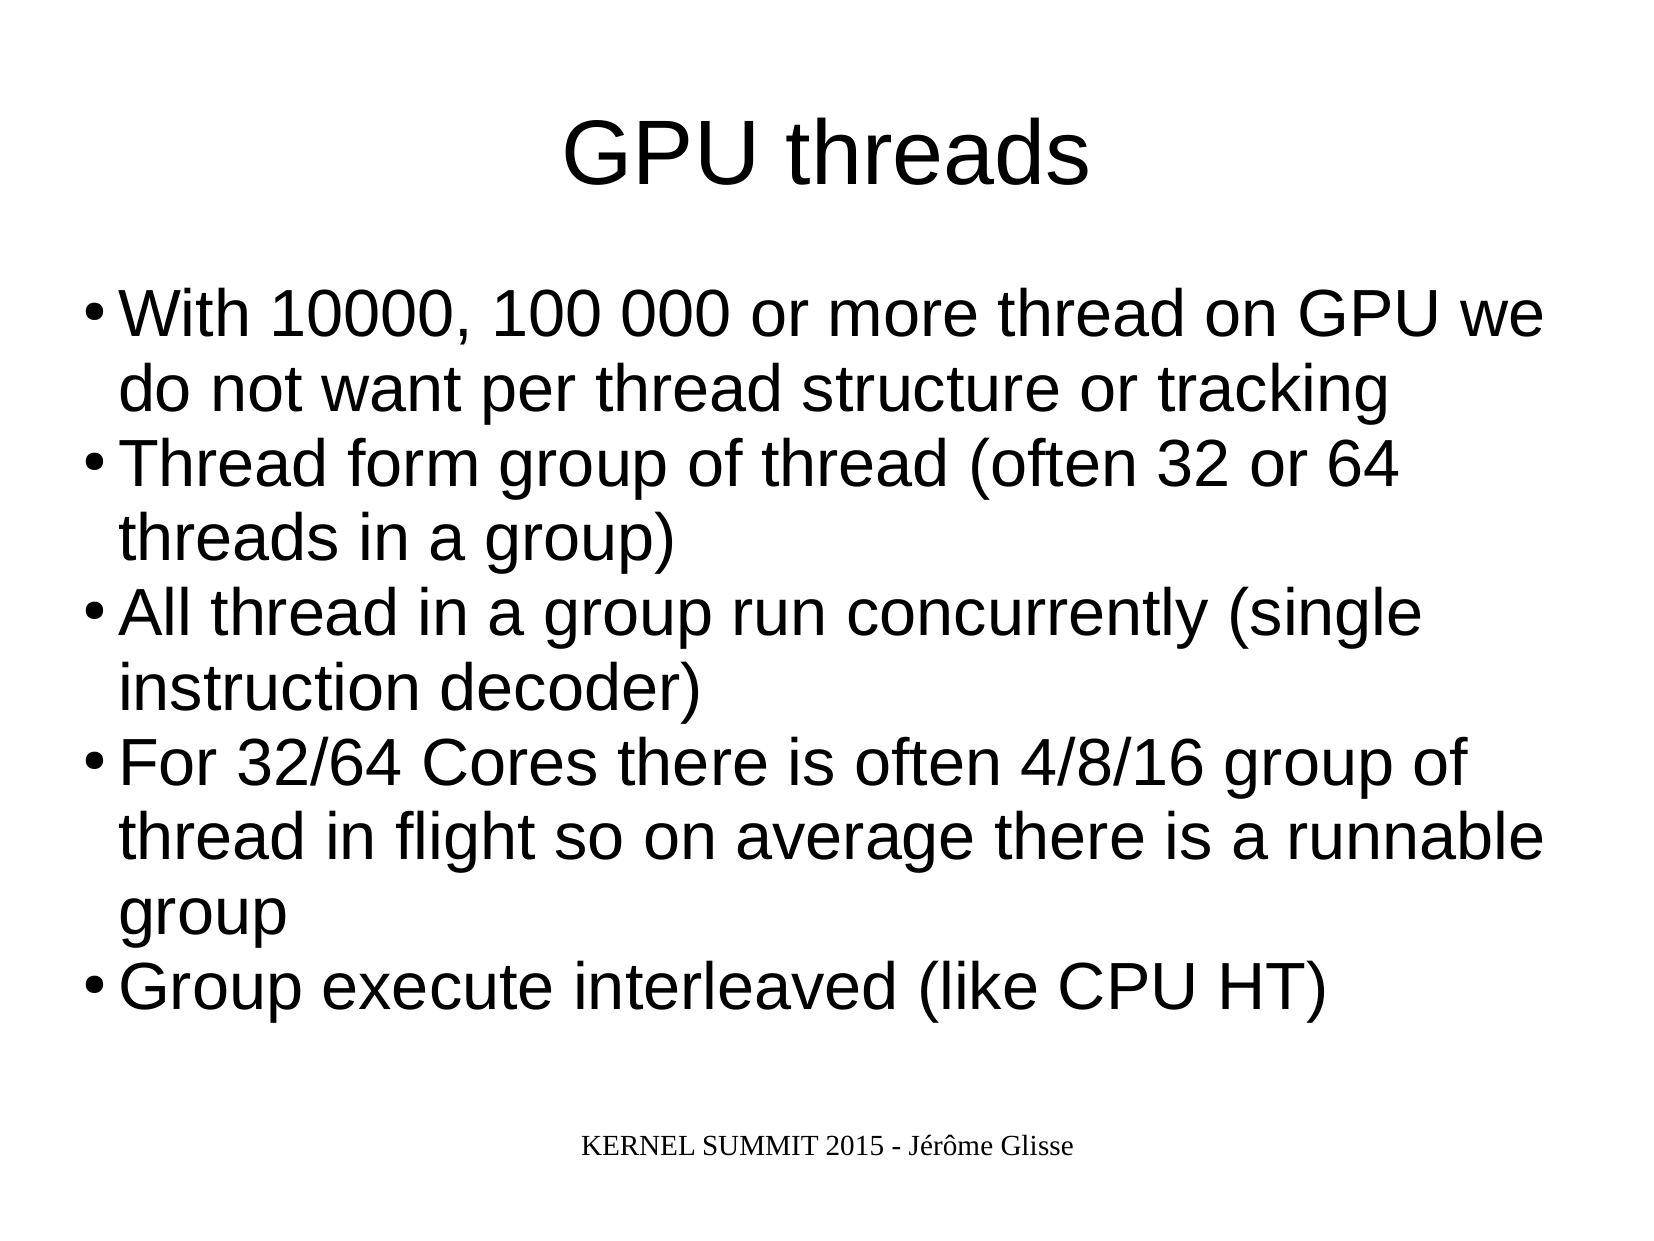

# GPU threads
With 10000, 100 000 or more thread on GPU we do not want per thread structure or tracking
Thread form group of thread (often 32 or 64 threads in a group)
All thread in a group run concurrently (single instruction decoder)
For 32/64 Cores there is often 4/8/16 group of thread in flight so on average there is a runnable group
Group execute interleaved (like CPU HT)
KERNEL SUMMIT 2015 - Jérôme Glisse